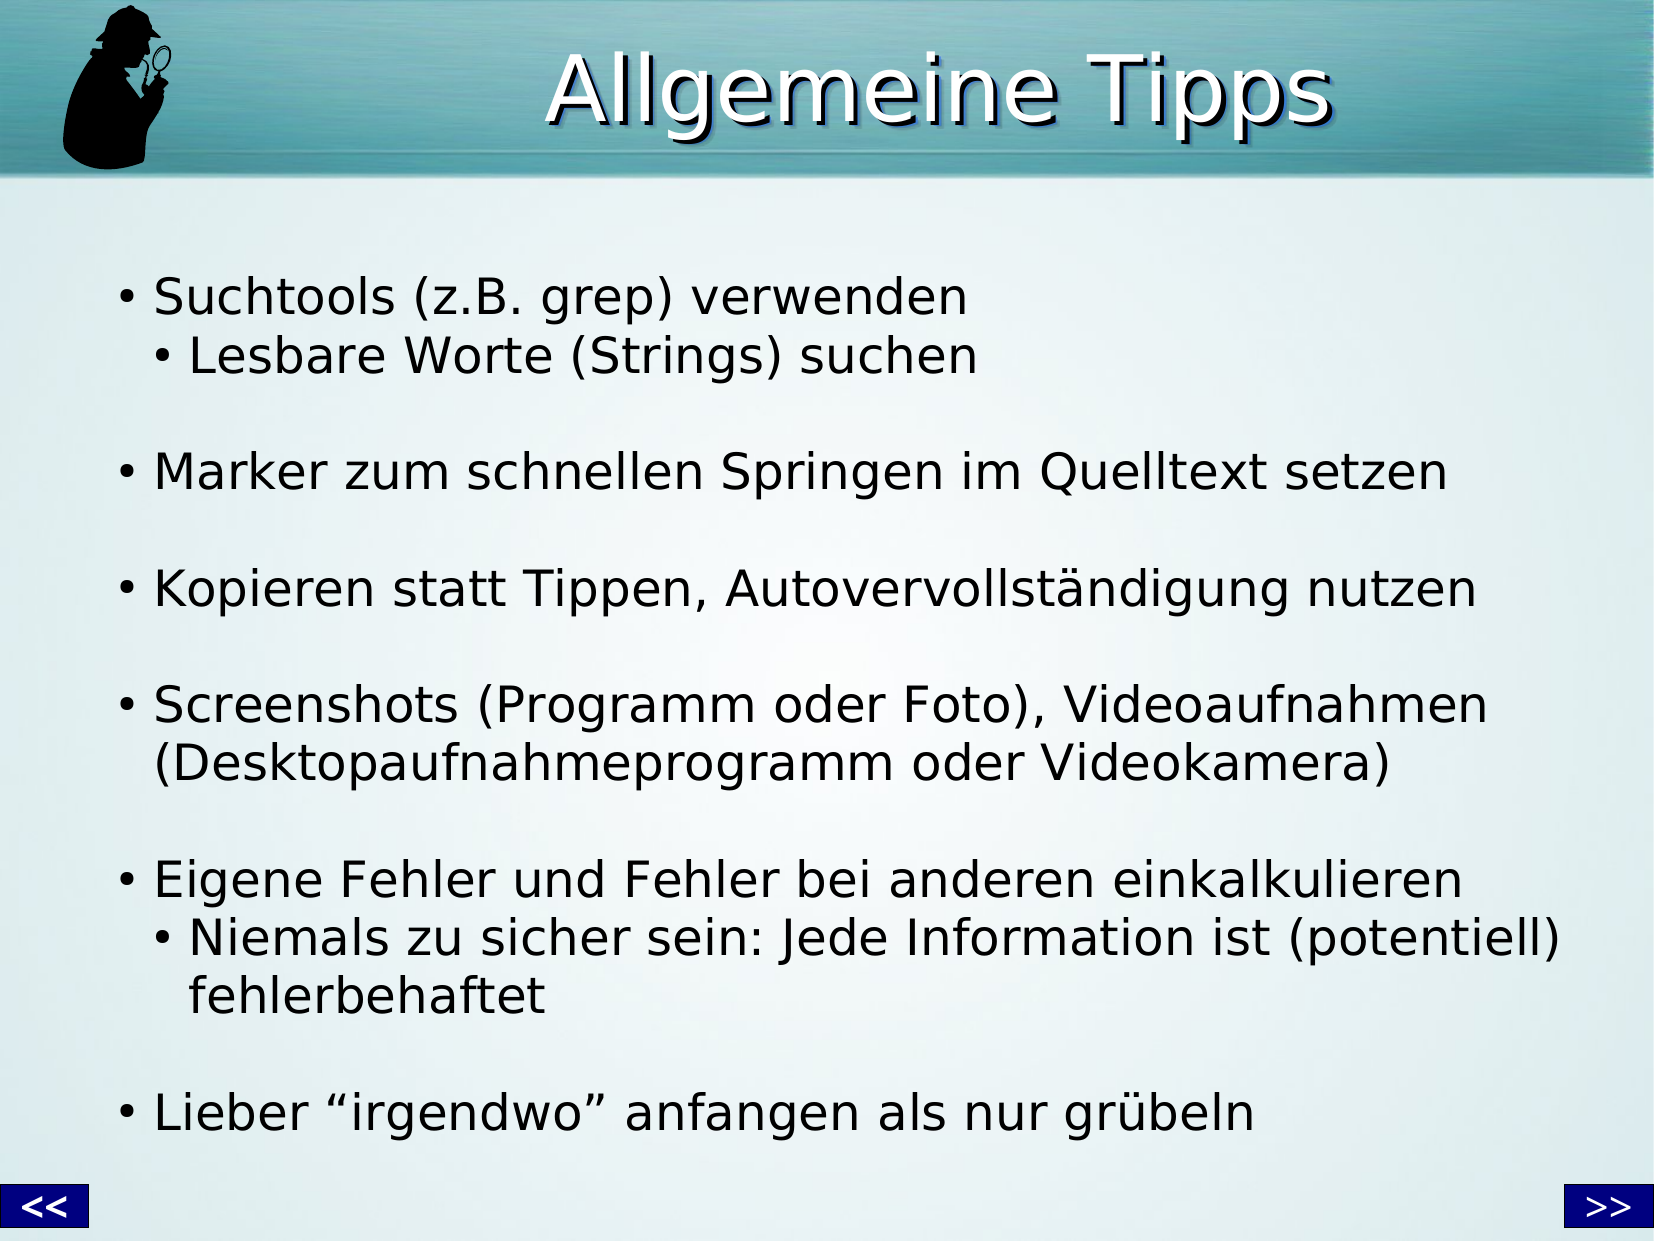

# Allgemeine Tipps
Suchtools (z.B. grep) verwenden
Lesbare Worte (Strings) suchen
Marker zum schnellen Springen im Quelltext setzen
Kopieren statt Tippen, Autovervollständigung nutzen
Screenshots (Programm oder Foto), Videoaufnahmen (Desktopaufnahmeprogramm oder Videokamera)
Eigene Fehler und Fehler bei anderen einkalkulieren
Niemals zu sicher sein: Jede Information ist (potentiell) fehlerbehaftet
Lieber “irgendwo” anfangen als nur grübeln